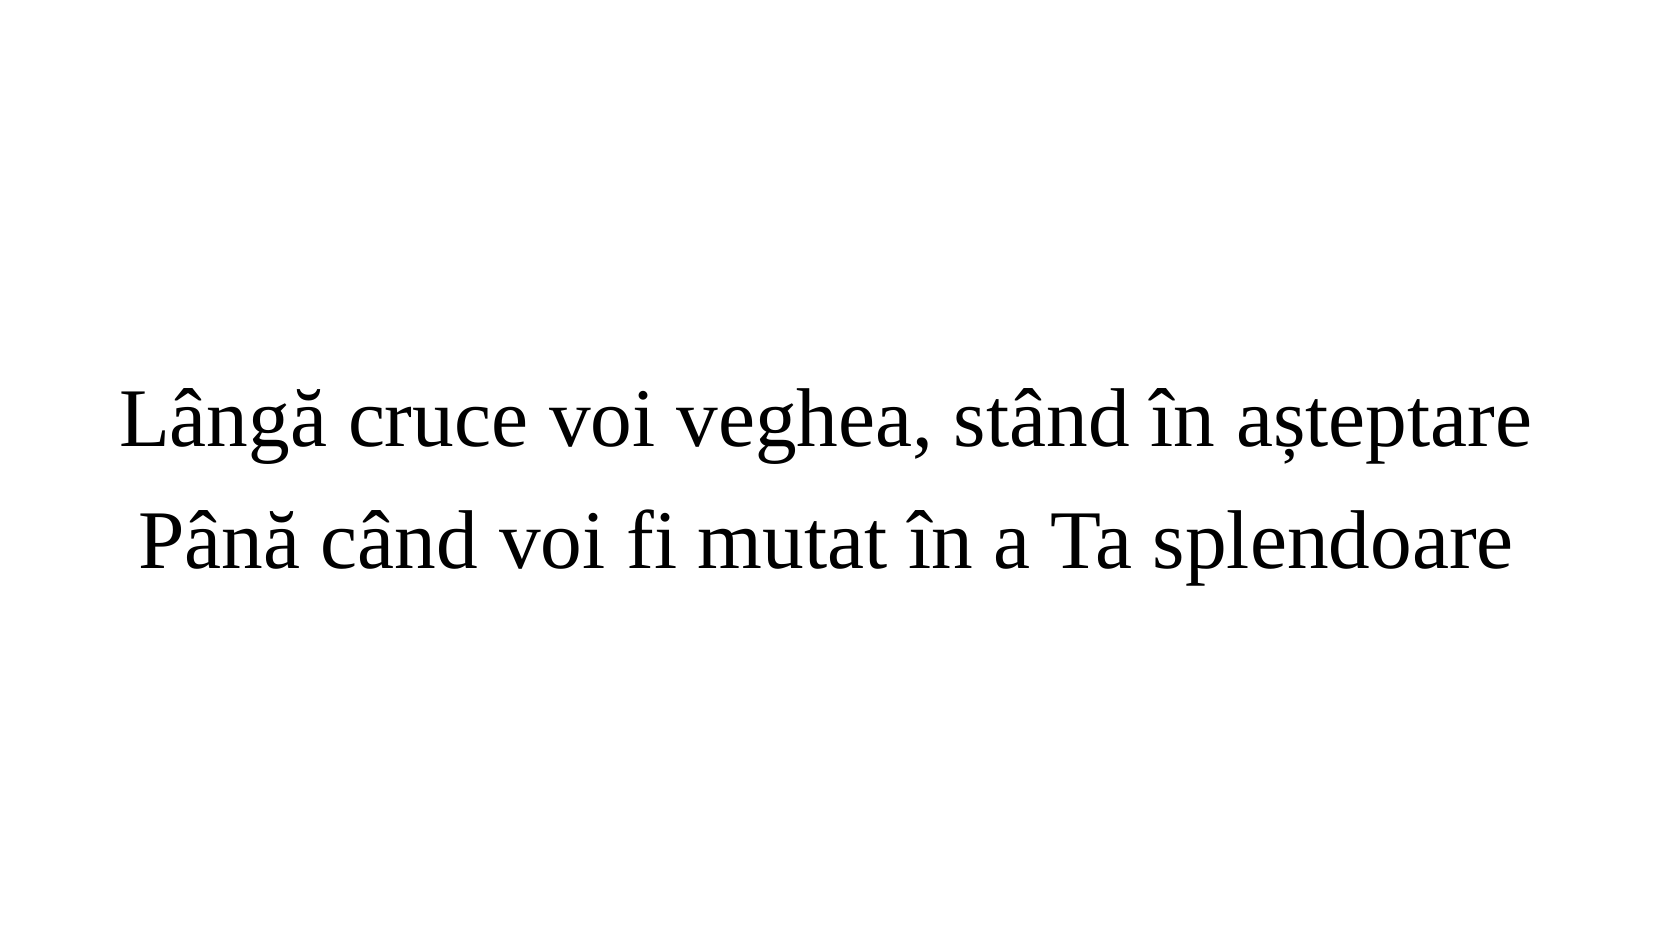

# Lângă cruce voi veghea, stând în așteptare
Până când voi fi mutat în a Ta splendoare